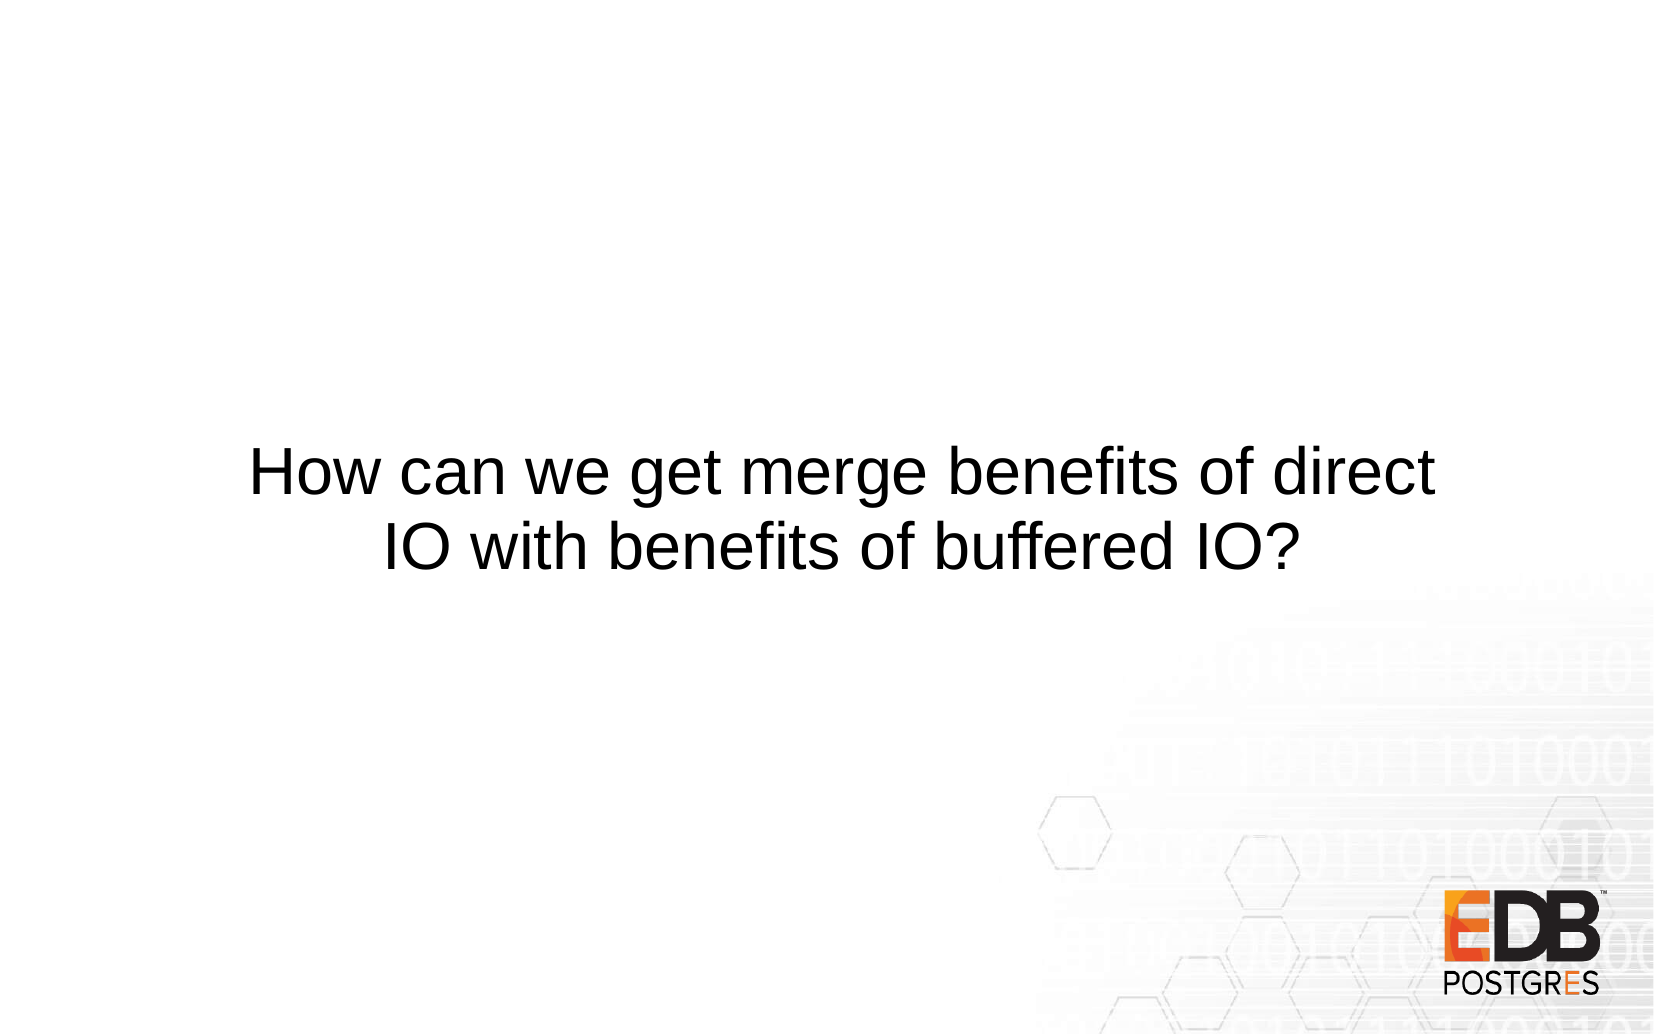

# How can we get merge benefits of direct IO with benefits of buffered IO?